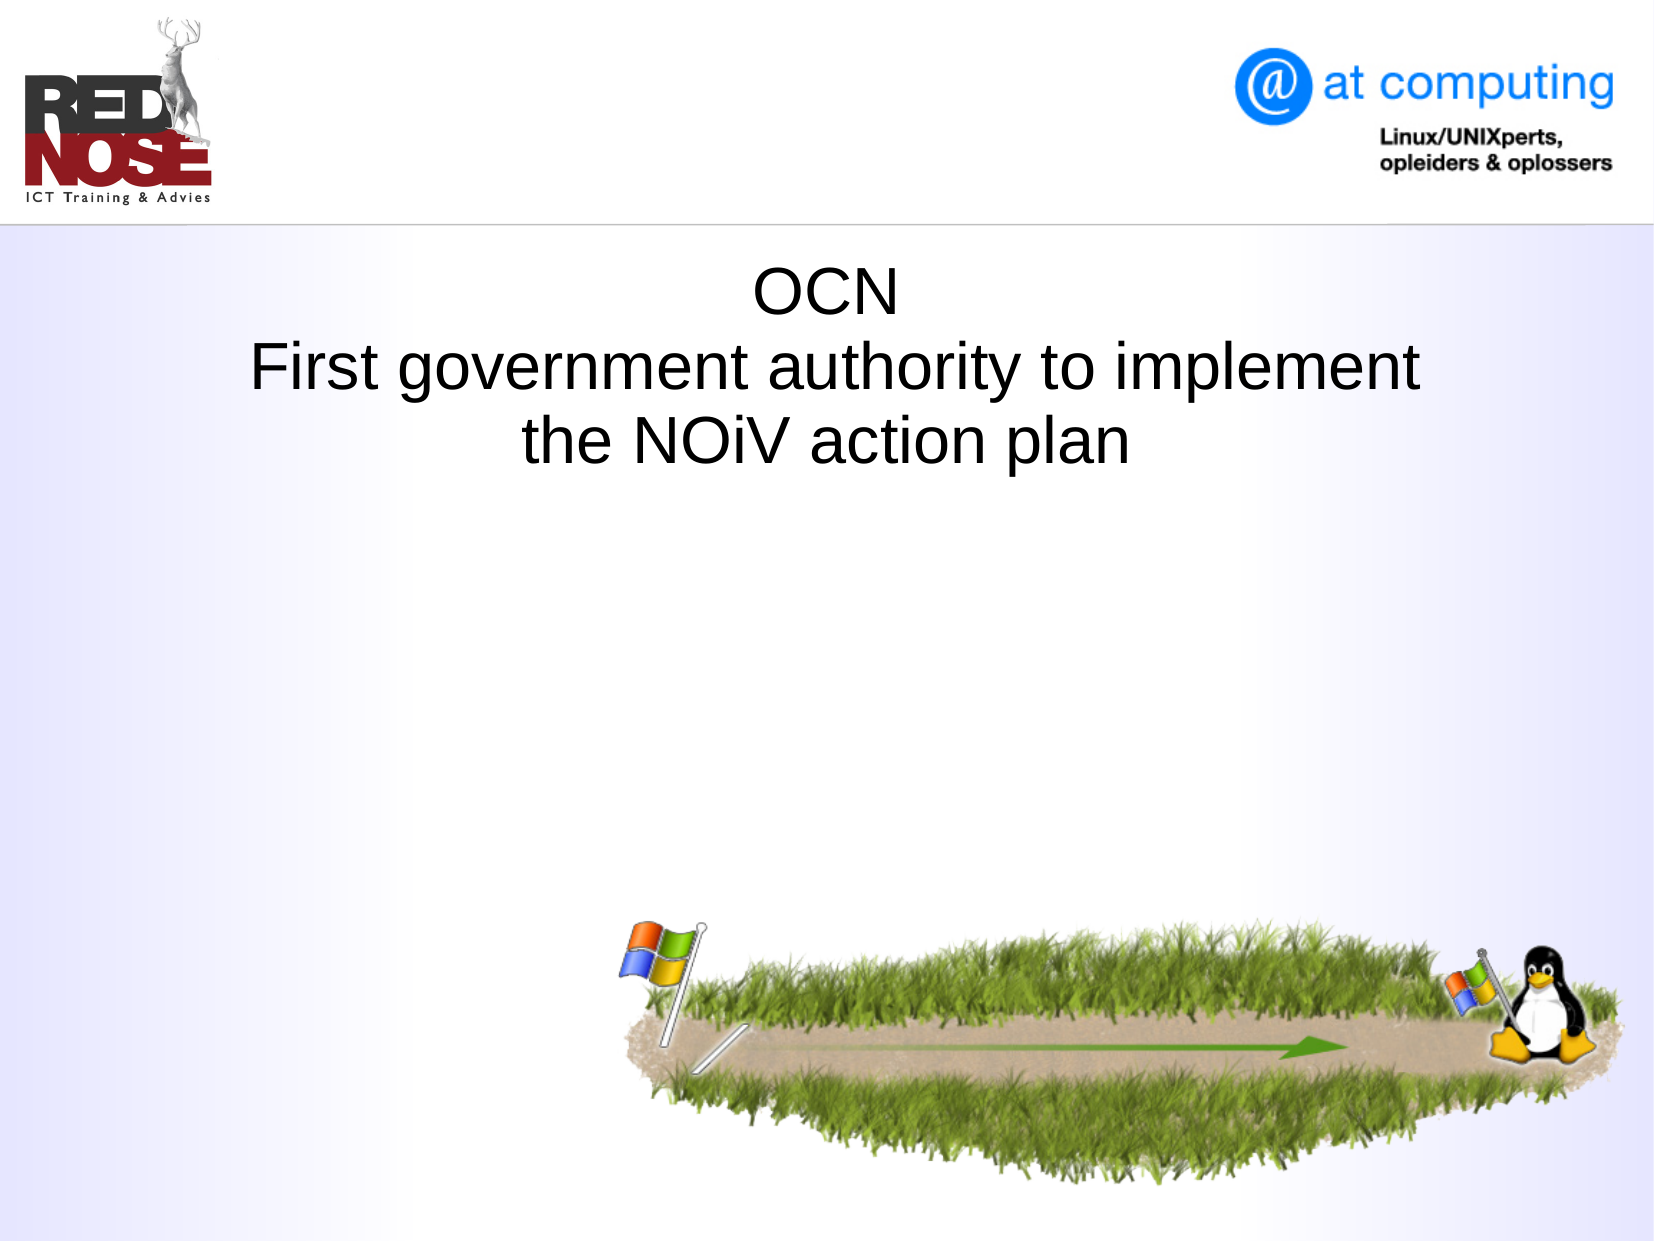

OCN
 First government authority to implement
the NOiV action plan